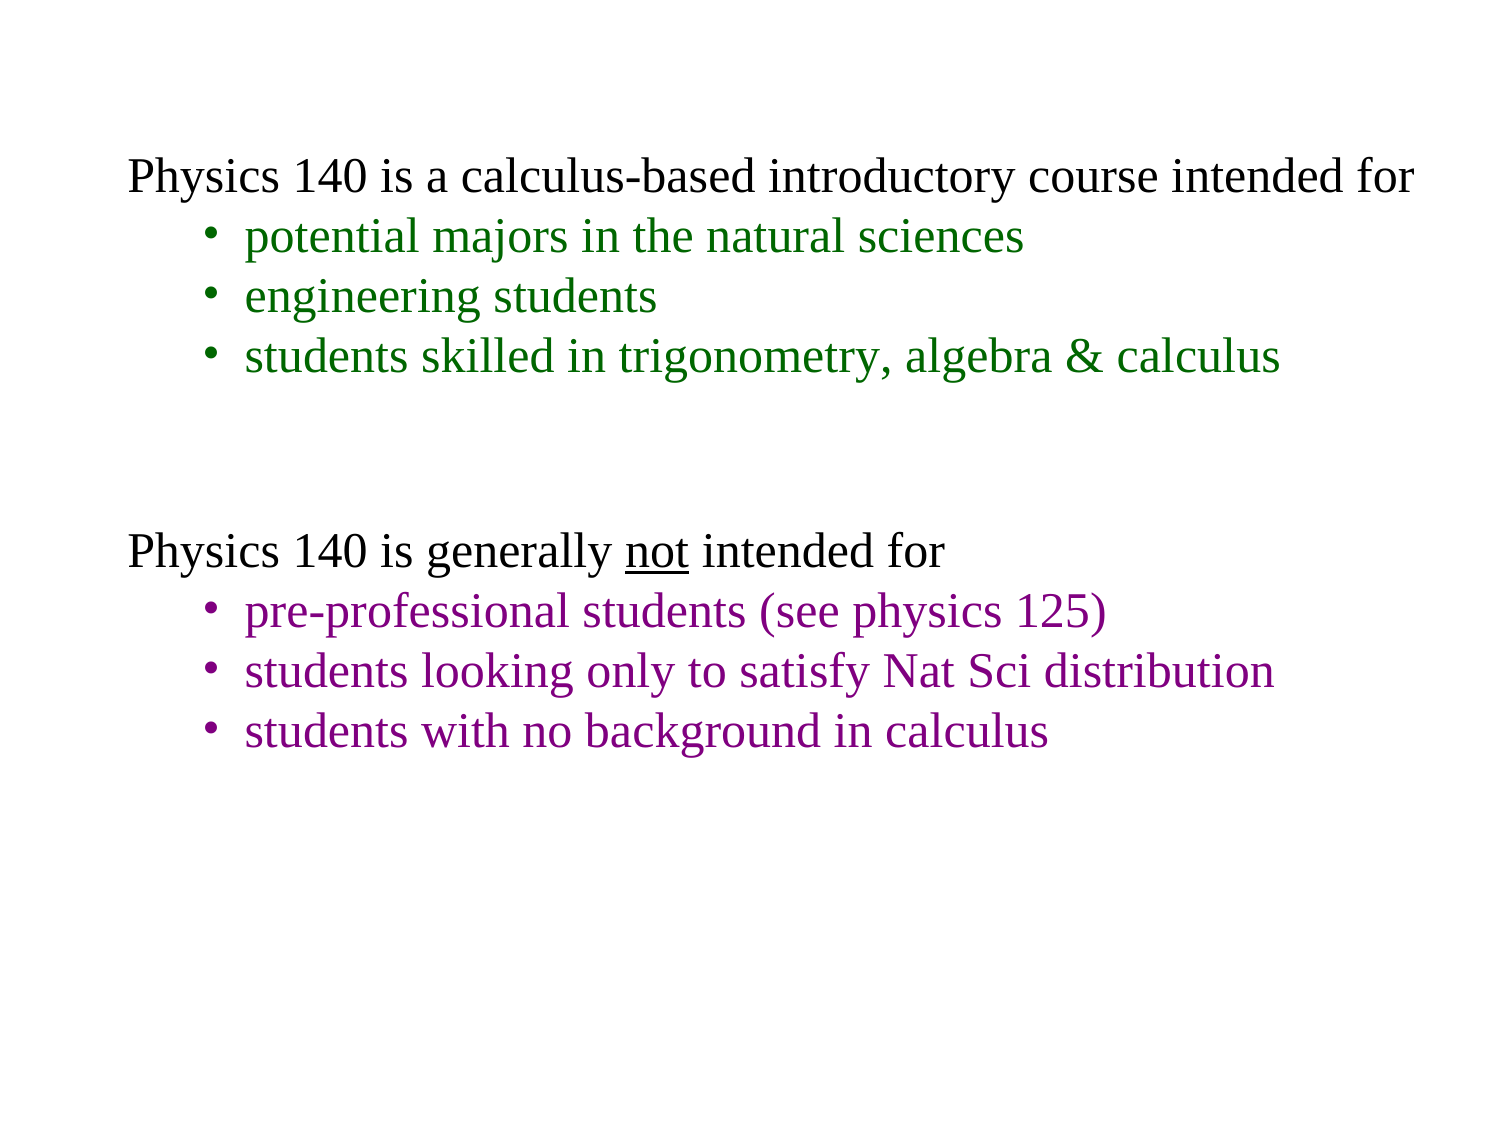

Physics 140 is a calculus-based introductory course intended for
 potential majors in the natural sciences
 engineering students
 students skilled in trigonometry, algebra & calculus
Physics 140 is generally not intended for
 pre-professional students (see physics 125)
 students looking only to satisfy Nat Sci distribution
 students with no background in calculus